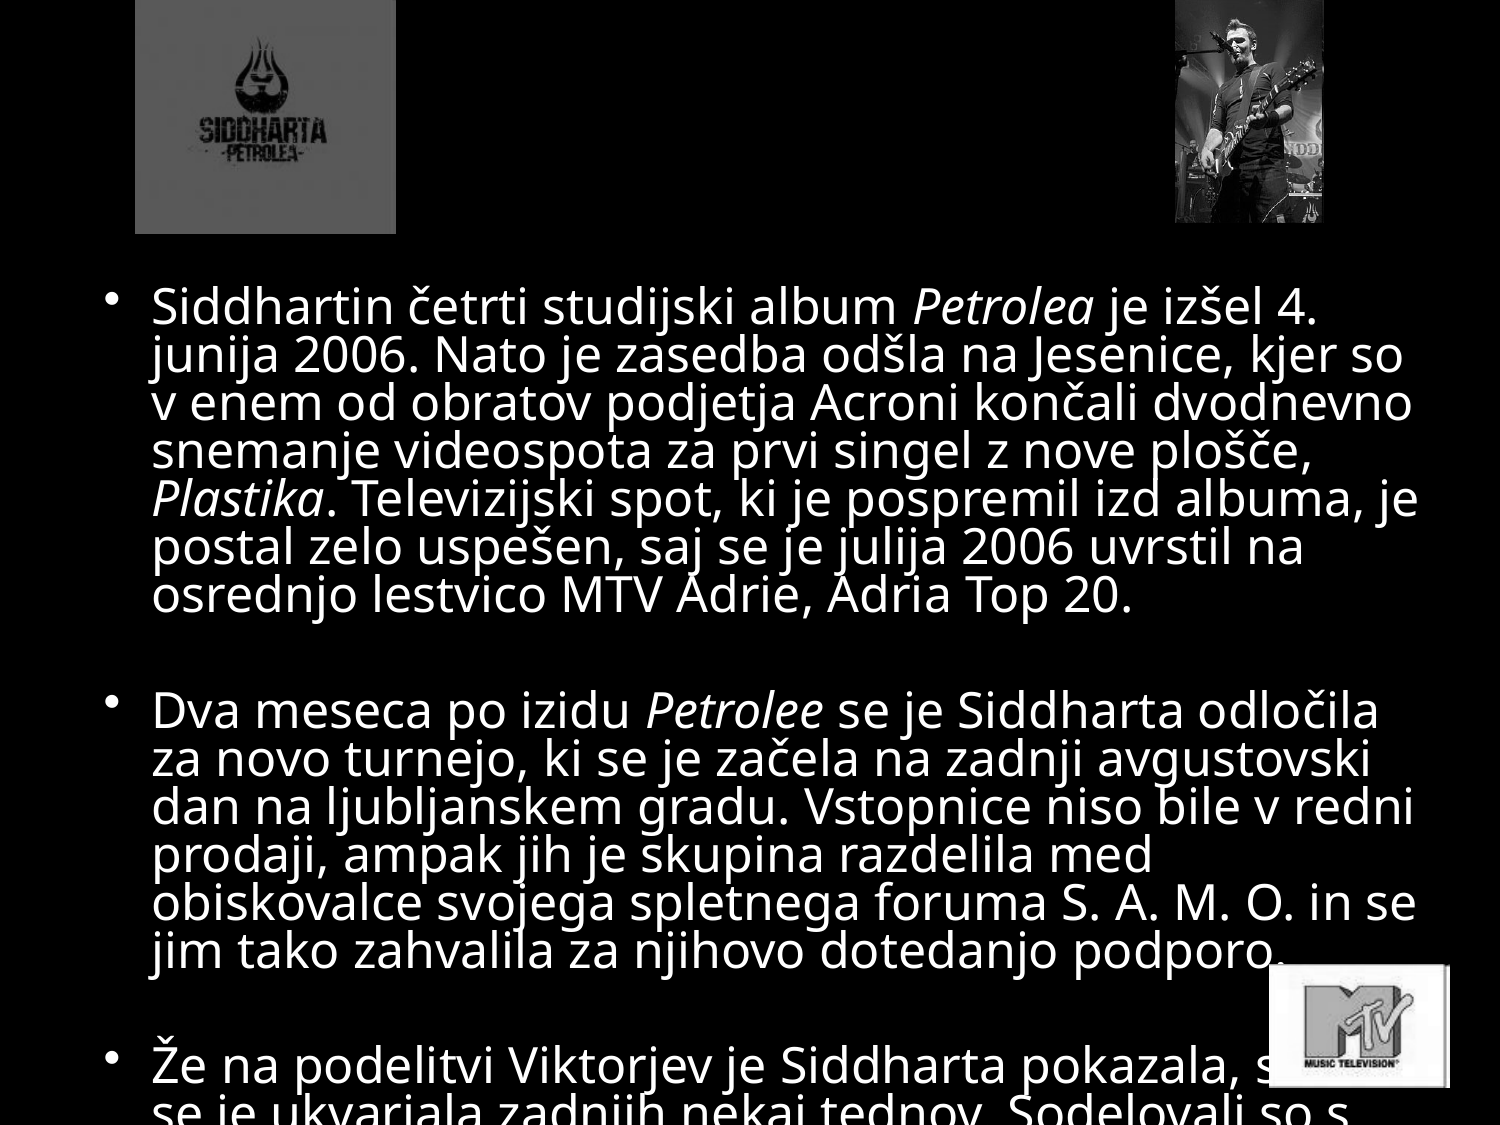

# 2006-Danes
Siddhartin četrti studijski album Petrolea je izšel 4. junija 2006. Nato je zasedba odšla na Jesenice, kjer so v enem od obratov podjetja Acroni končali dvodnevno snemanje videospota za prvi singel z nove plošče, Plastika. Televizijski spot, ki je pospremil izd albuma, je postal zelo uspešen, saj se je julija 2006 uvrstil na osrednjo lestvico MTV Adrie, Adria Top 20.
Dva meseca po izidu Petrolee se je Siddharta odločila za novo turnejo, ki se je začela na zadnji avgustovski dan na ljubljanskem gradu. Vstopnice niso bile v redni prodaji, ampak jih je skupina razdelila med obiskovalce svojega spletnega foruma S. A. M. O. in se jim tako zahvalila za njihovo dotedanjo podporo.
Že na podelitvi Viktorjev je Siddharta pokazala, s čim se je ukvarjala zadnjih nekaj tednov. Sodelovali so s skupino Dan D in svoji dve pesmi združili v eno samo. Dan D je prispeval pesem Voda, Siddharta pa Male roke.